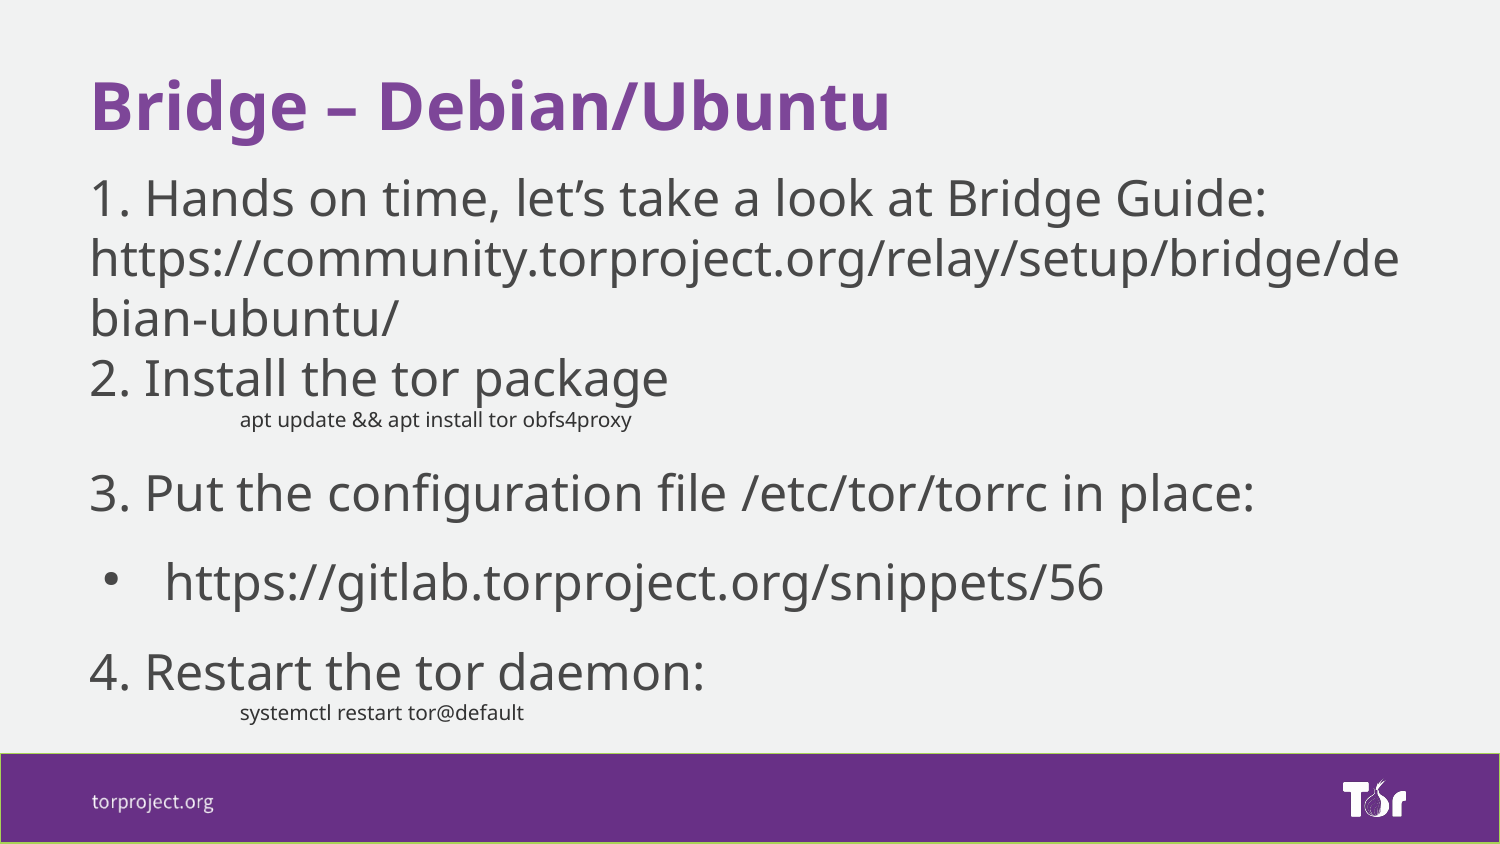

Bridge – Debian/Ubuntu
1. Hands on time, let’s take a look at Bridge Guide: https://community.torproject.org/relay/setup/bridge/debian-ubuntu/
2. Install the tor package
apt update && apt install tor obfs4proxy
3. Put the configuration file /etc/tor/torrc in place:
https://gitlab.torproject.org/snippets/56
4. Restart the tor daemon:
systemctl restart tor@default